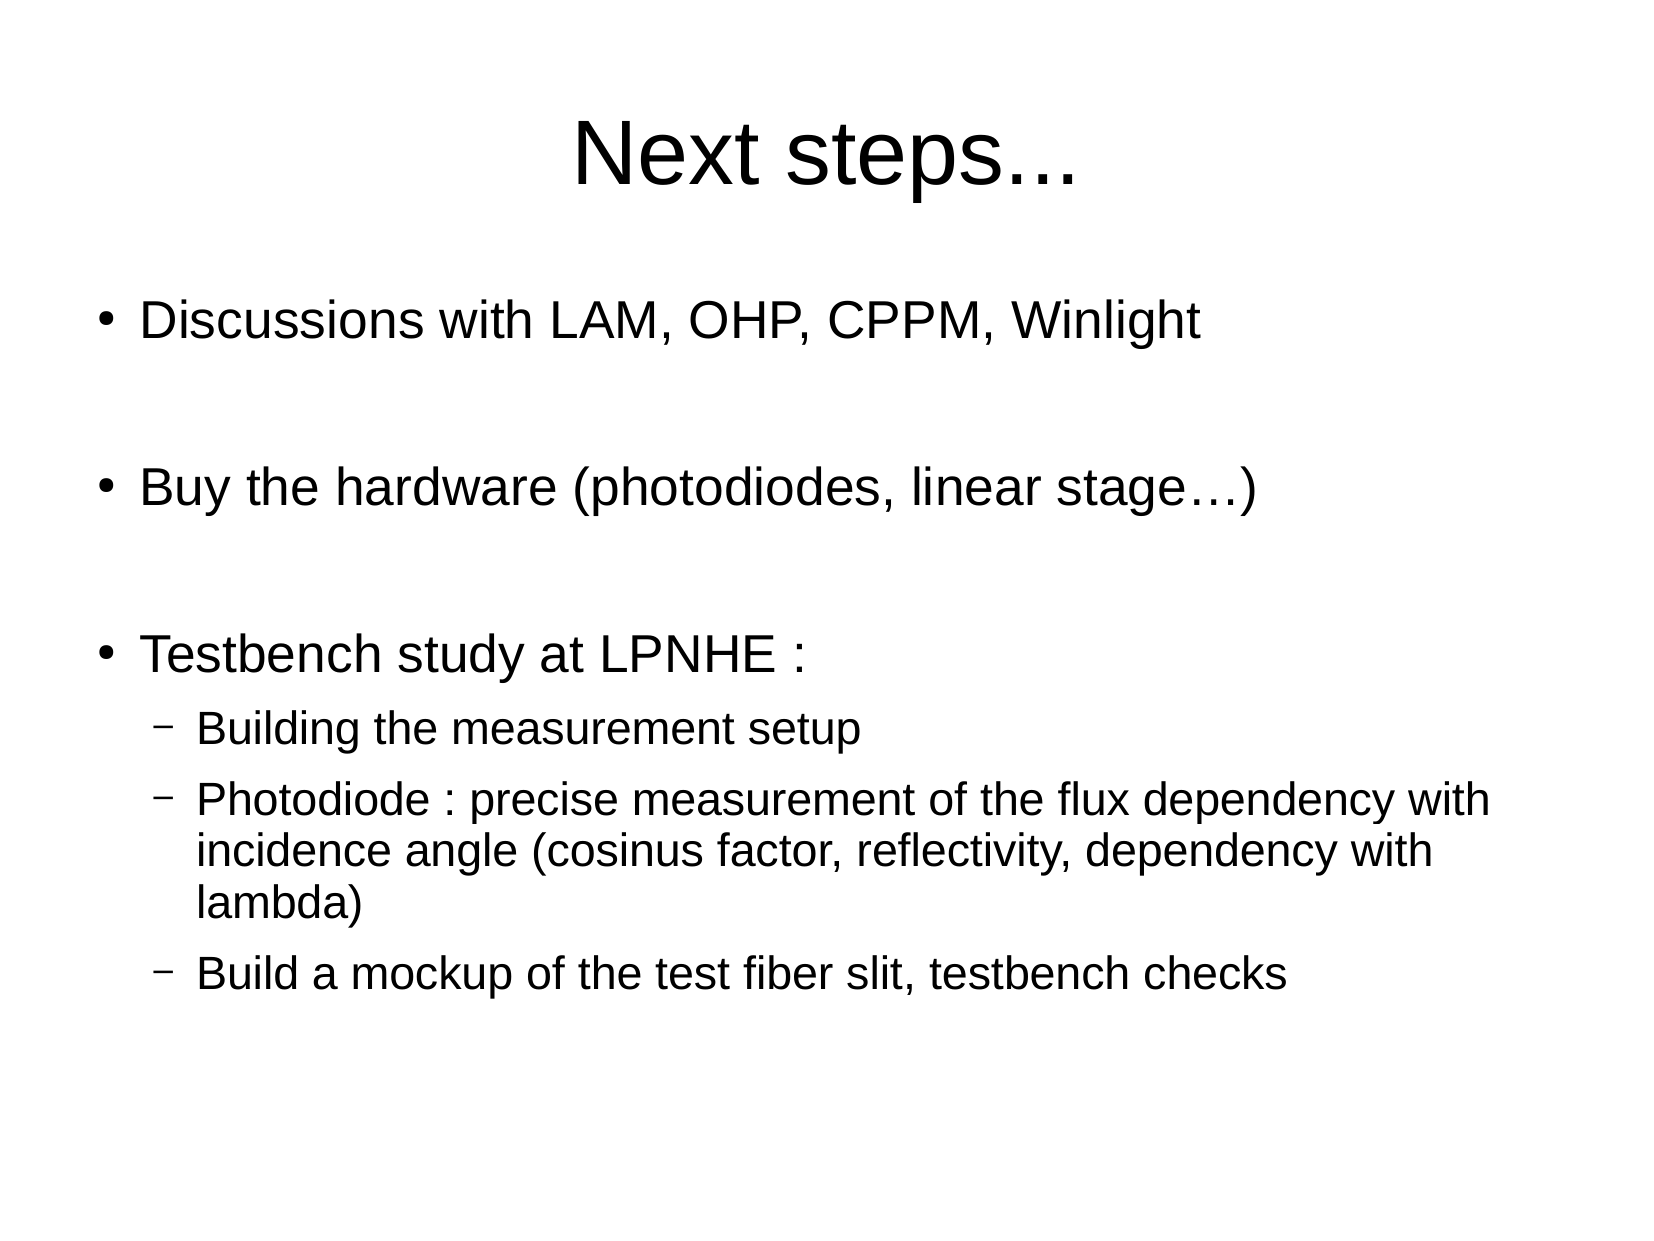

# Next steps...
Discussions with LAM, OHP, CPPM, Winlight
Buy the hardware (photodiodes, linear stage…)
Testbench study at LPNHE :
Building the measurement setup
Photodiode : precise measurement of the flux dependency with incidence angle (cosinus factor, reflectivity, dependency with lambda)
Build a mockup of the test fiber slit, testbench checks